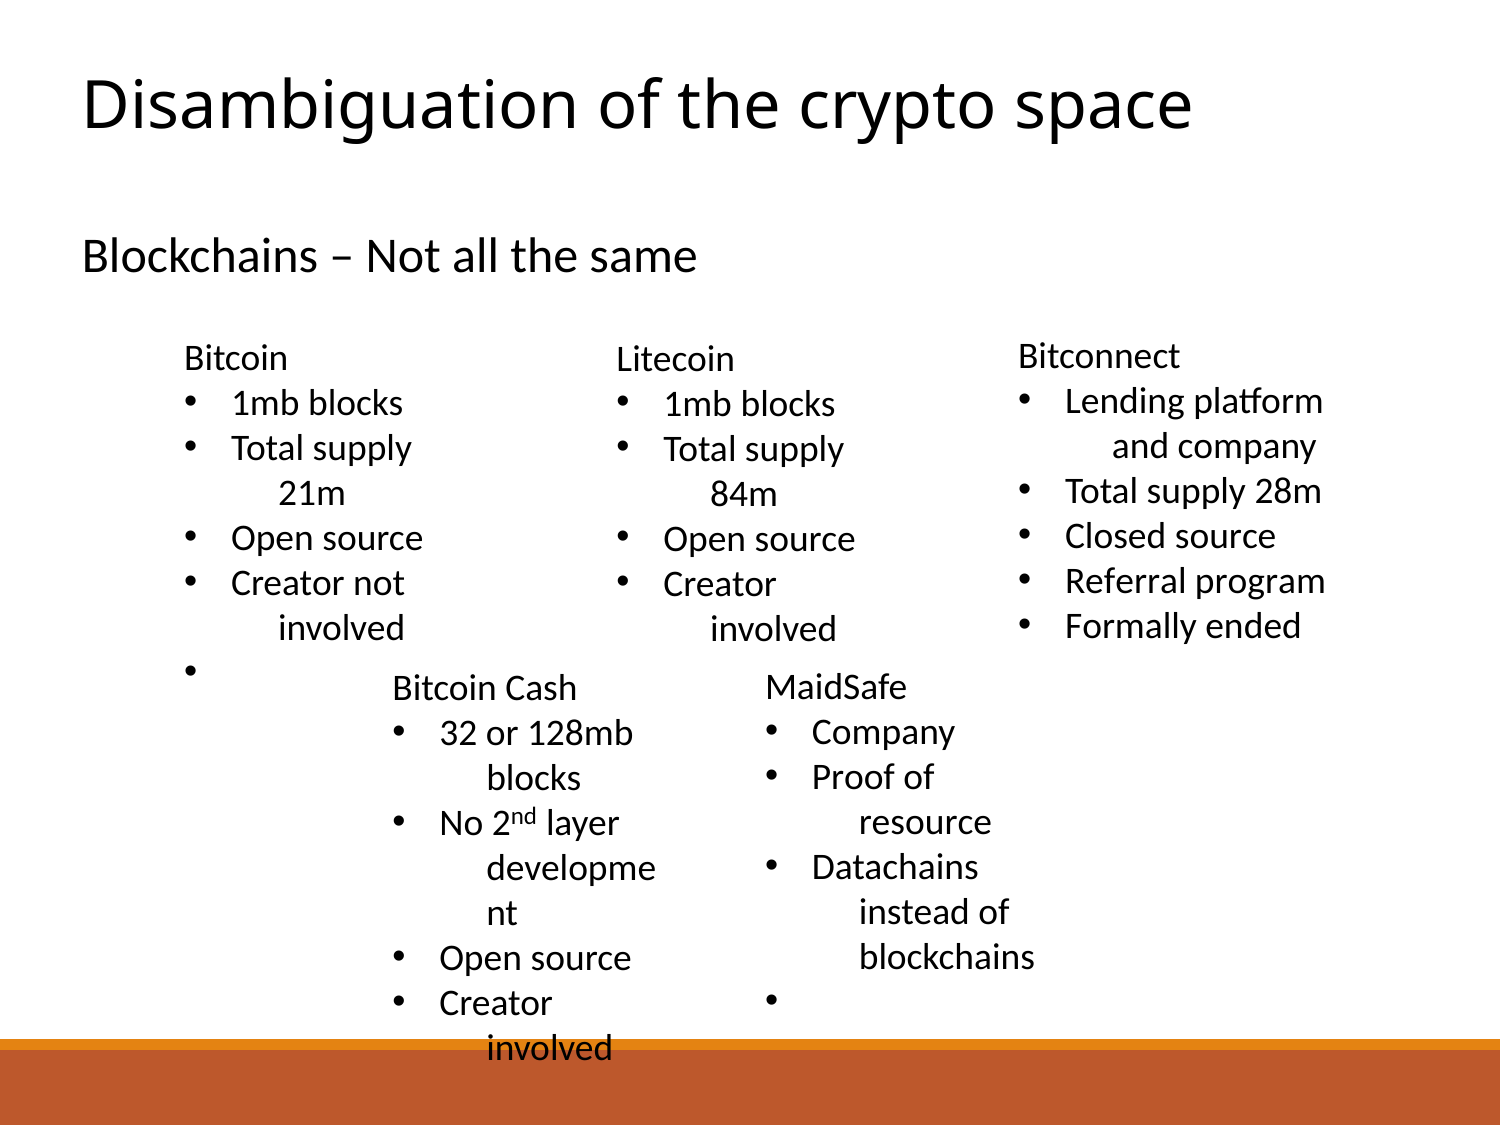

Disambiguation of the crypto space
Blockchains – Not all the same
Bitconnect
Lending platform and company
Total supply 28m
Closed source
Referral program
Formally ended
Bitcoin
1mb blocks
Total supply 21m
Open source
Creator not involved
Litecoin
1mb blocks
Total supply 84m
Open source
Creator involved
MaidSafe
Company
Proof of resource
Datachains instead of blockchains
Bitcoin Cash
32 or 128mb blocks
No 2nd layer development
Open source
Creator involved